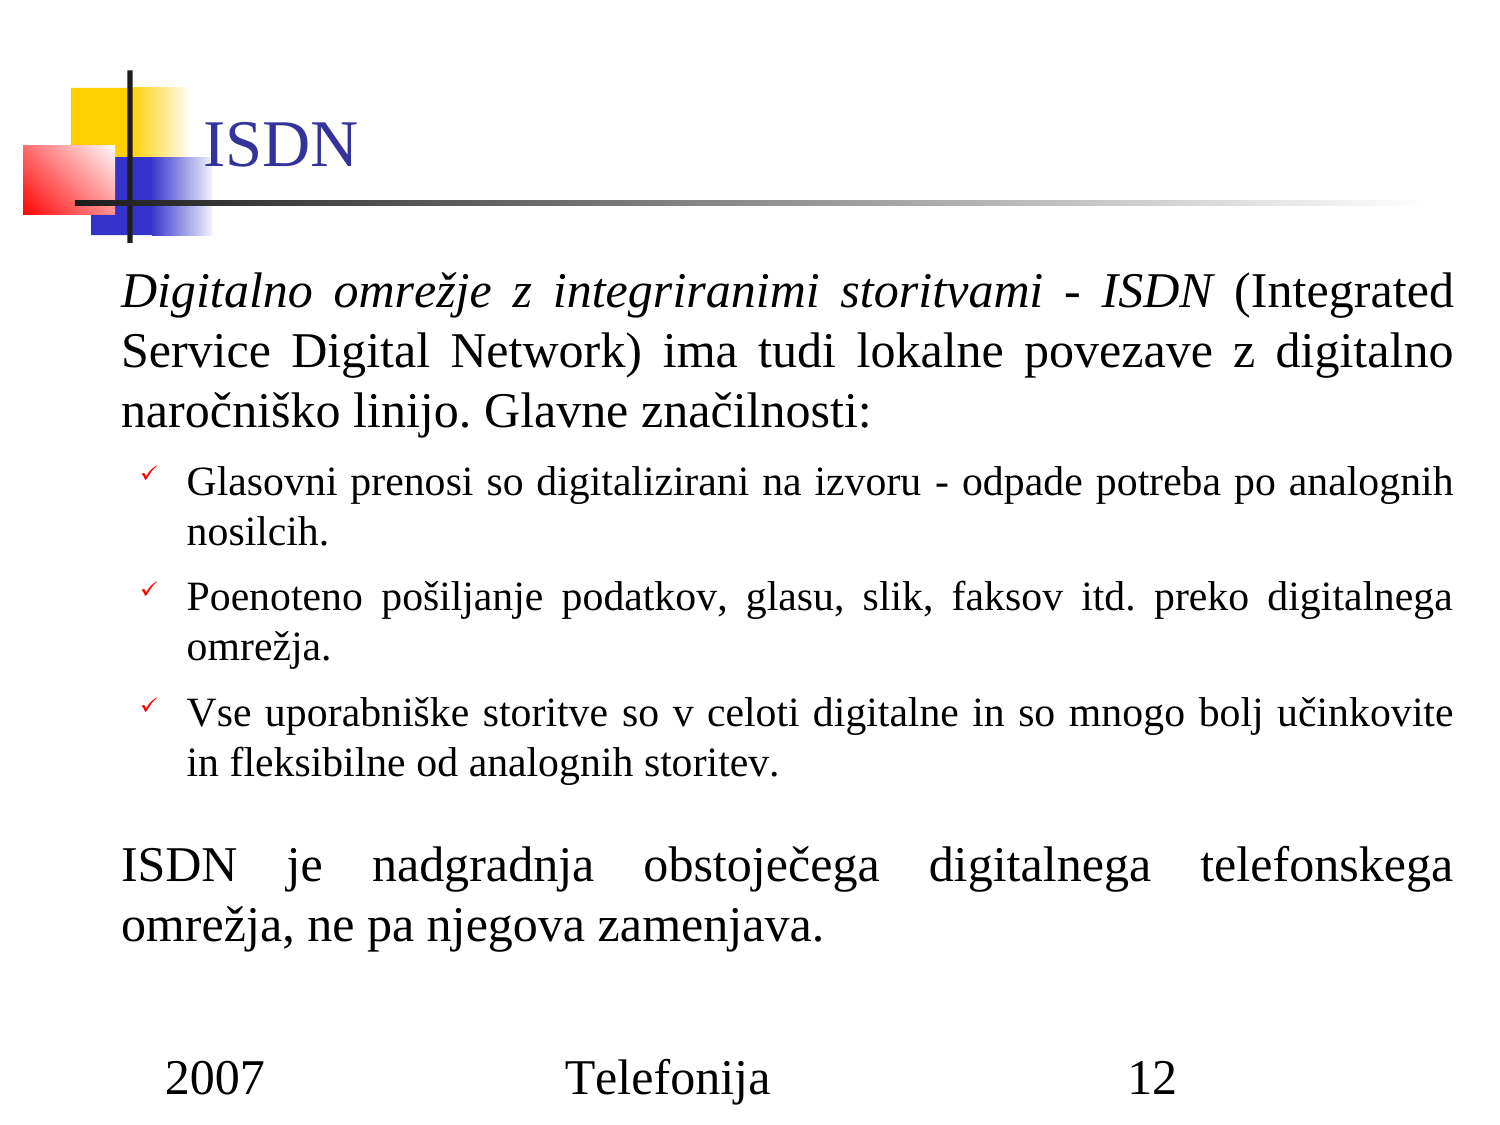

# ISDN
	Digitalno omrežje z integriranimi storitvami - ISDN (Integrated Service Digital Network) ima tudi lokalne povezave z digitalno naročniško linijo. Glavne značilnosti:
Glasovni prenosi so digitalizirani na izvoru - odpade potreba po analognih nosilcih.
Poenoteno pošiljanje podatkov, glasu, slik, faksov itd. preko digitalnega omrežja.
Vse uporabniške storitve so v celoti digitalne in so mnogo bolj učinkovite in fleksibilne od analognih storitev.
	ISDN je nadgradnja obstoječega digitalnega telefonskega omrežja, ne pa njegova zamenjava.
2007
Telefonija
12